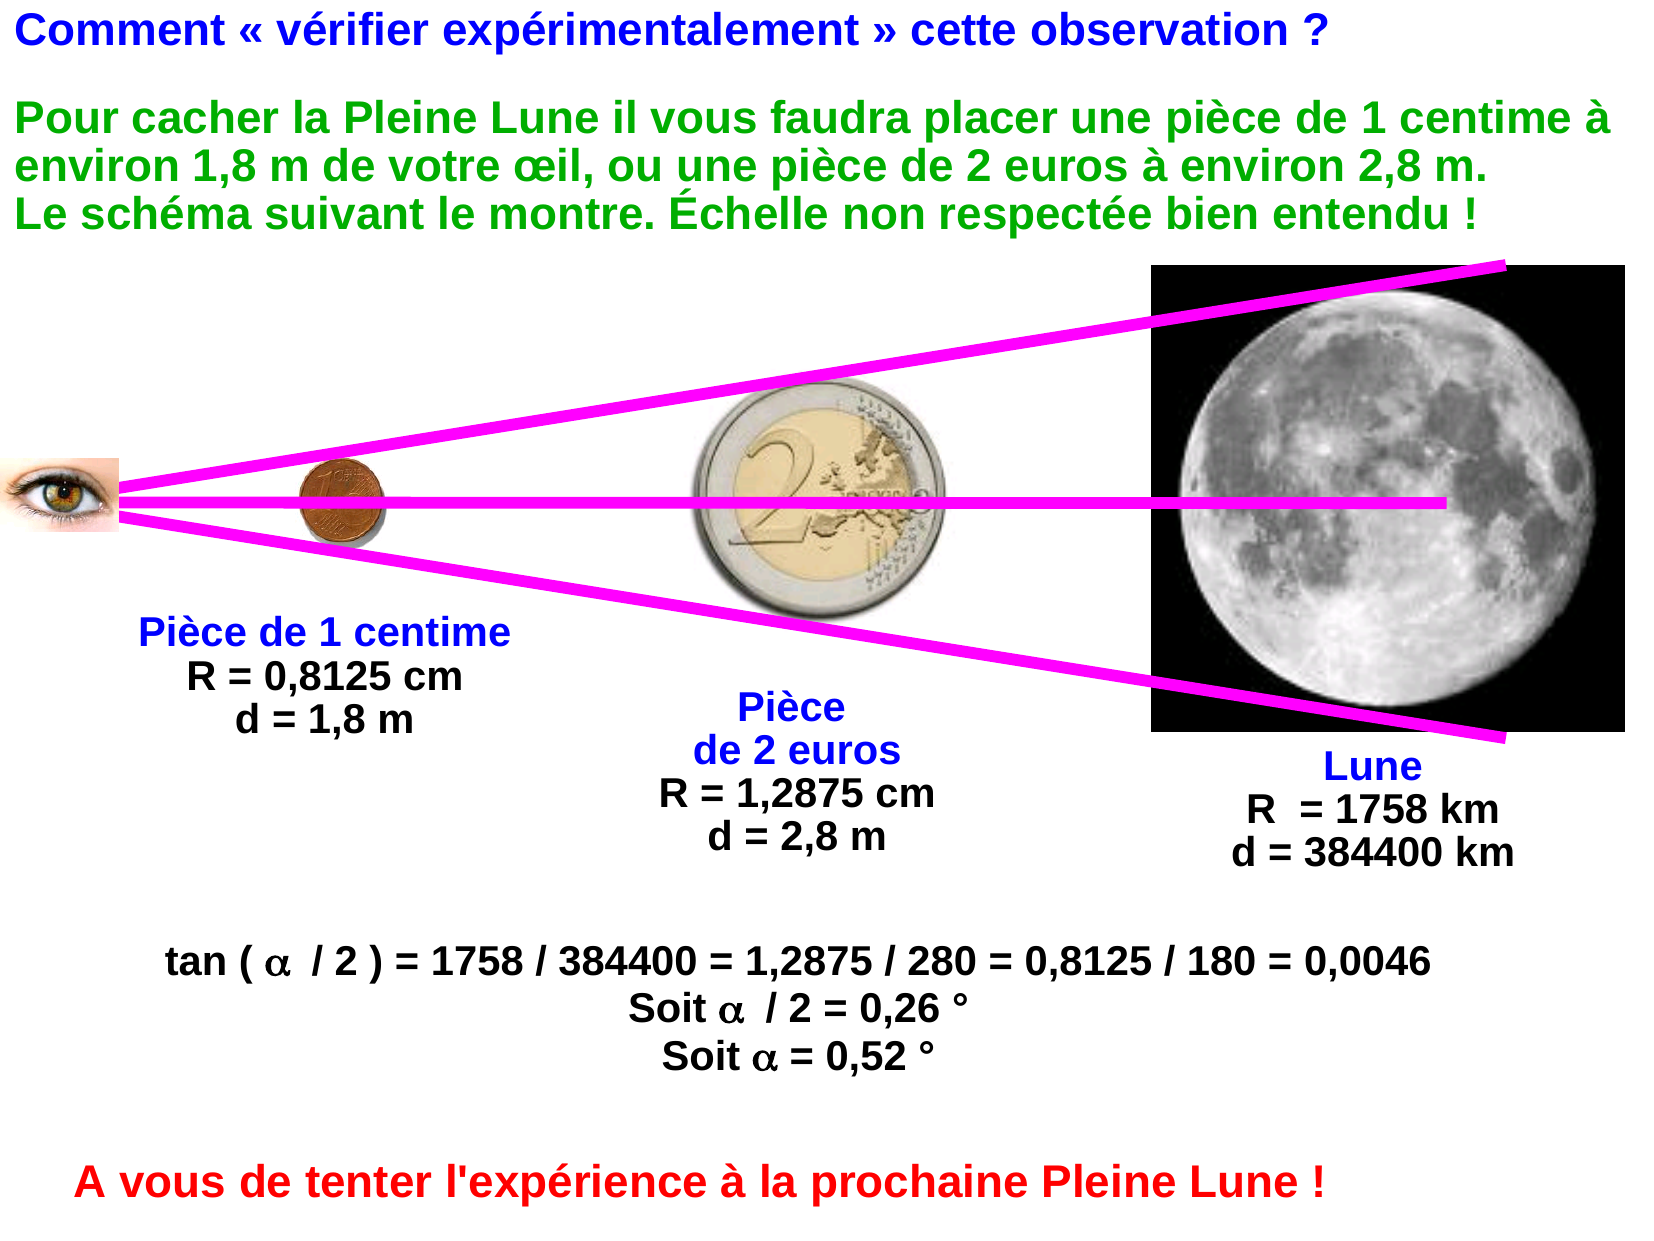

Comment « vérifier expérimentalement » cette observation ?
Pour cacher la Pleine Lune il vous faudra placer une pièce de 1 centime à environ 1,8 m de votre œil, ou une pièce de 2 euros à environ 2,8 m.
Le schéma suivant le montre. Échelle non respectée bien entendu !
Pièce de 1 centime
R = 0,8125 cm
d = 1,8 m
Pièce
de 2 euros
R = 1,2875 cm
d = 2,8 m
Lune
R = 1758 km
d = 384400 km
tan (  / 2 ) = 1758 / 384400 = 1,2875 / 280 = 0,8125 / 180 = 0,0046
Soit  / 2 = 0,26 °
Soit a = 0,52 °
A vous de tenter l'expérience à la prochaine Pleine Lune !